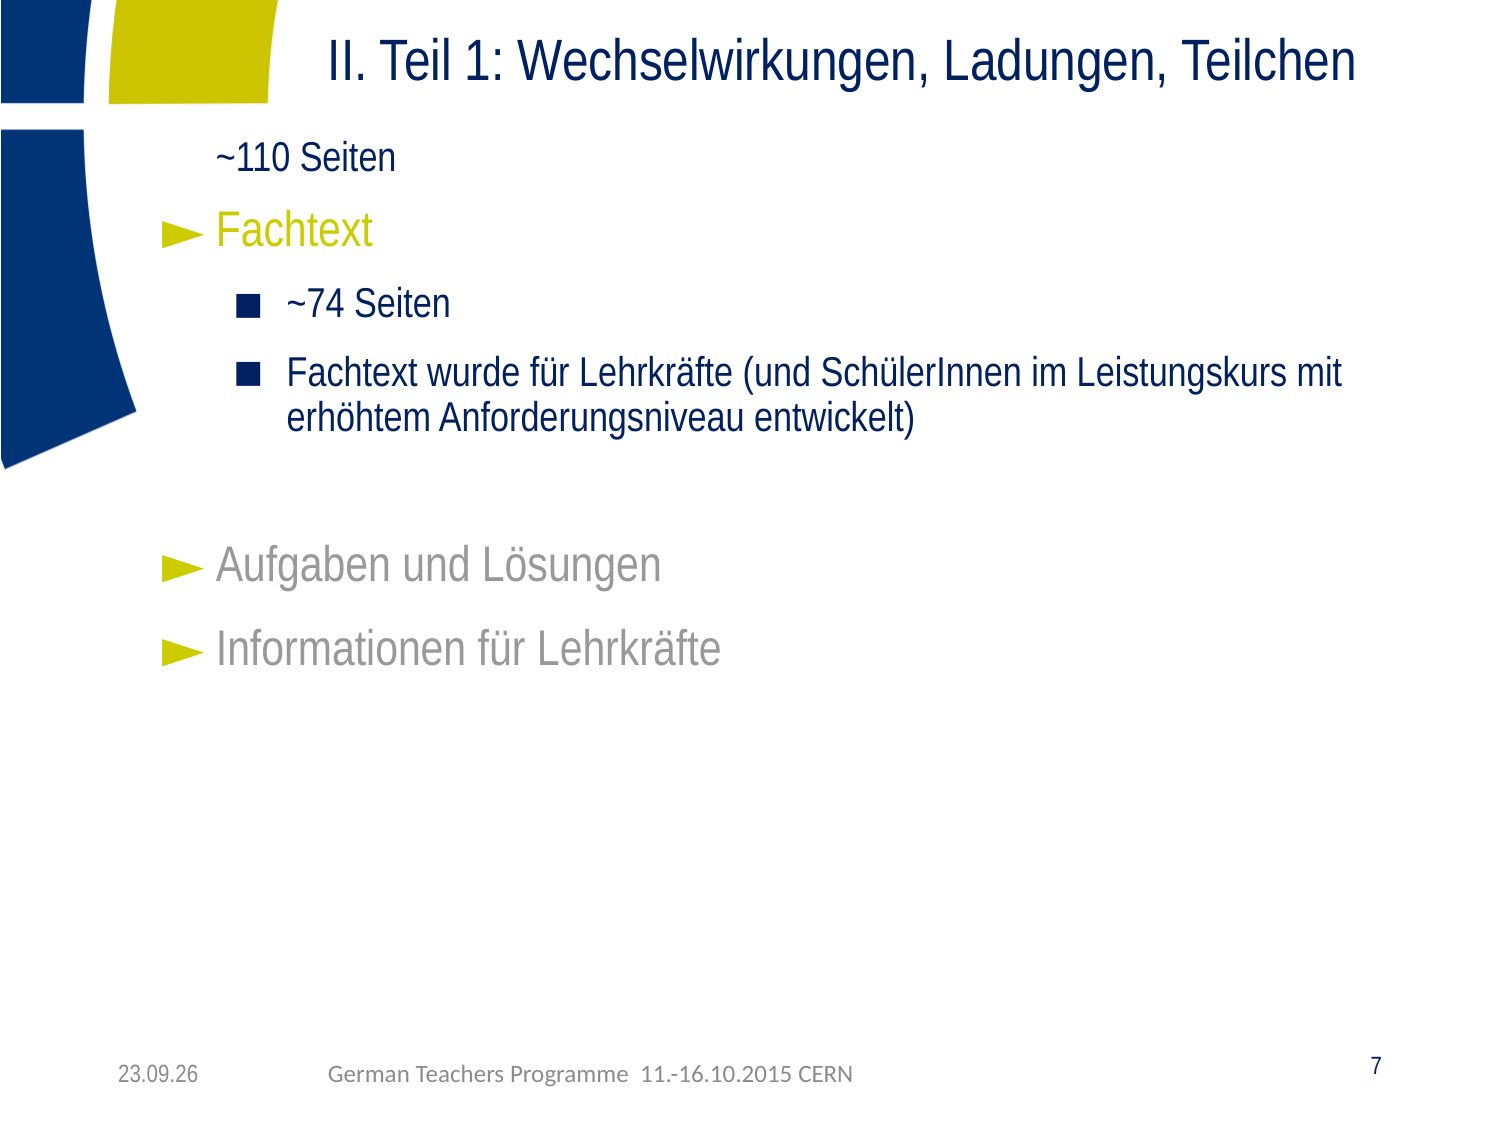

II. Teil 1: Wechselwirkungen, Ladungen, Teilchen
# ~110 Seiten
Fachtext
~74 Seiten
Fachtext wurde für Lehrkräfte (und SchülerInnen im Leistungskurs mit erhöhtem Anforderungsniveau entwickelt)
Aufgaben und Lösungen
Informationen für Lehrkräfte
German Teachers Programme 11.-16.10.2015 CERN